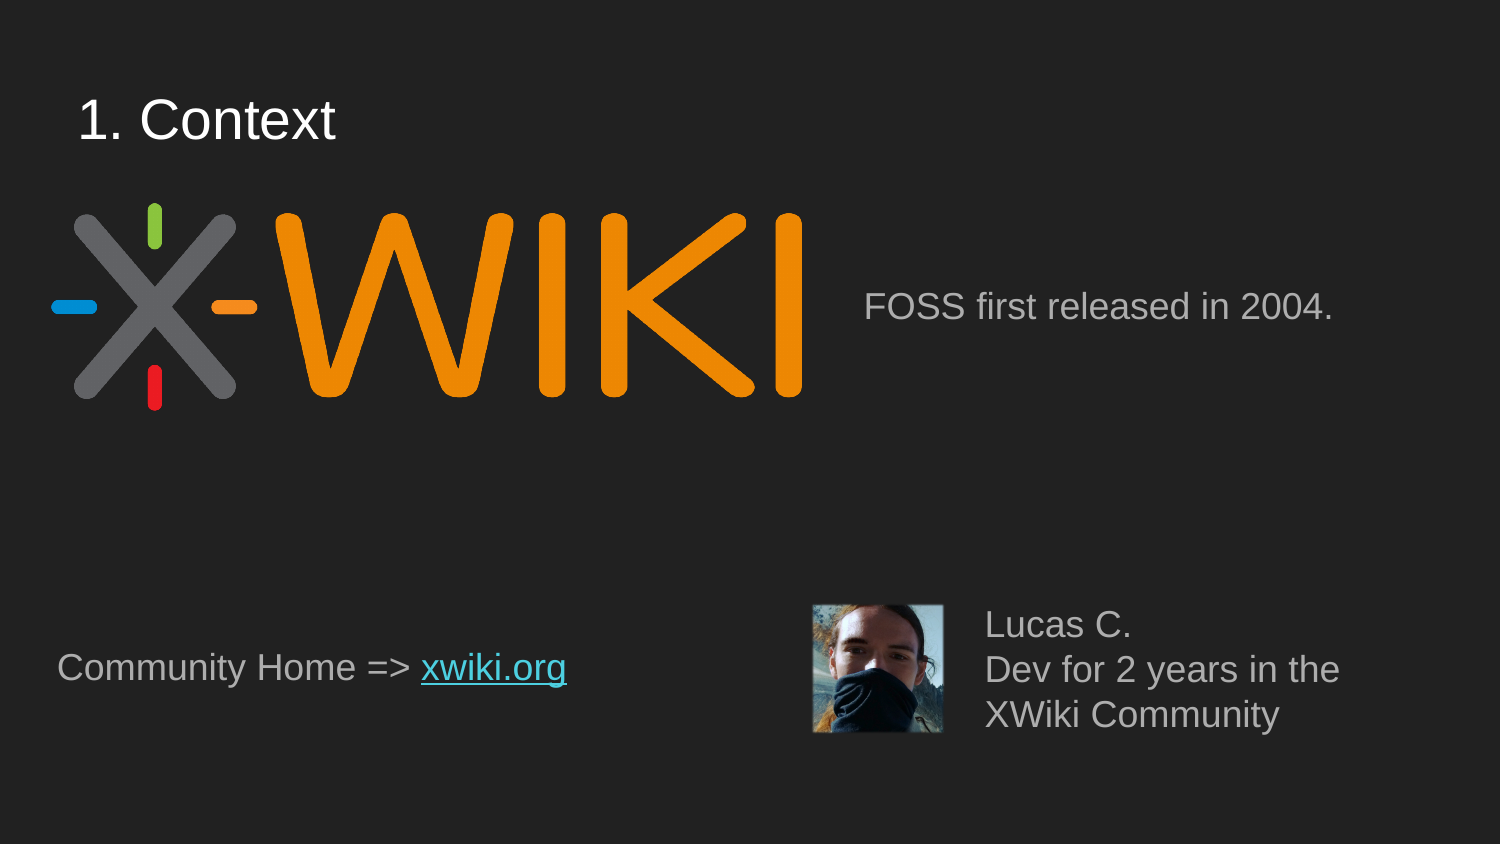

# Context
FOSS first released in 2004.
Lucas C.
Dev for 2 years in the XWiki Community
Community Home => xwiki.org